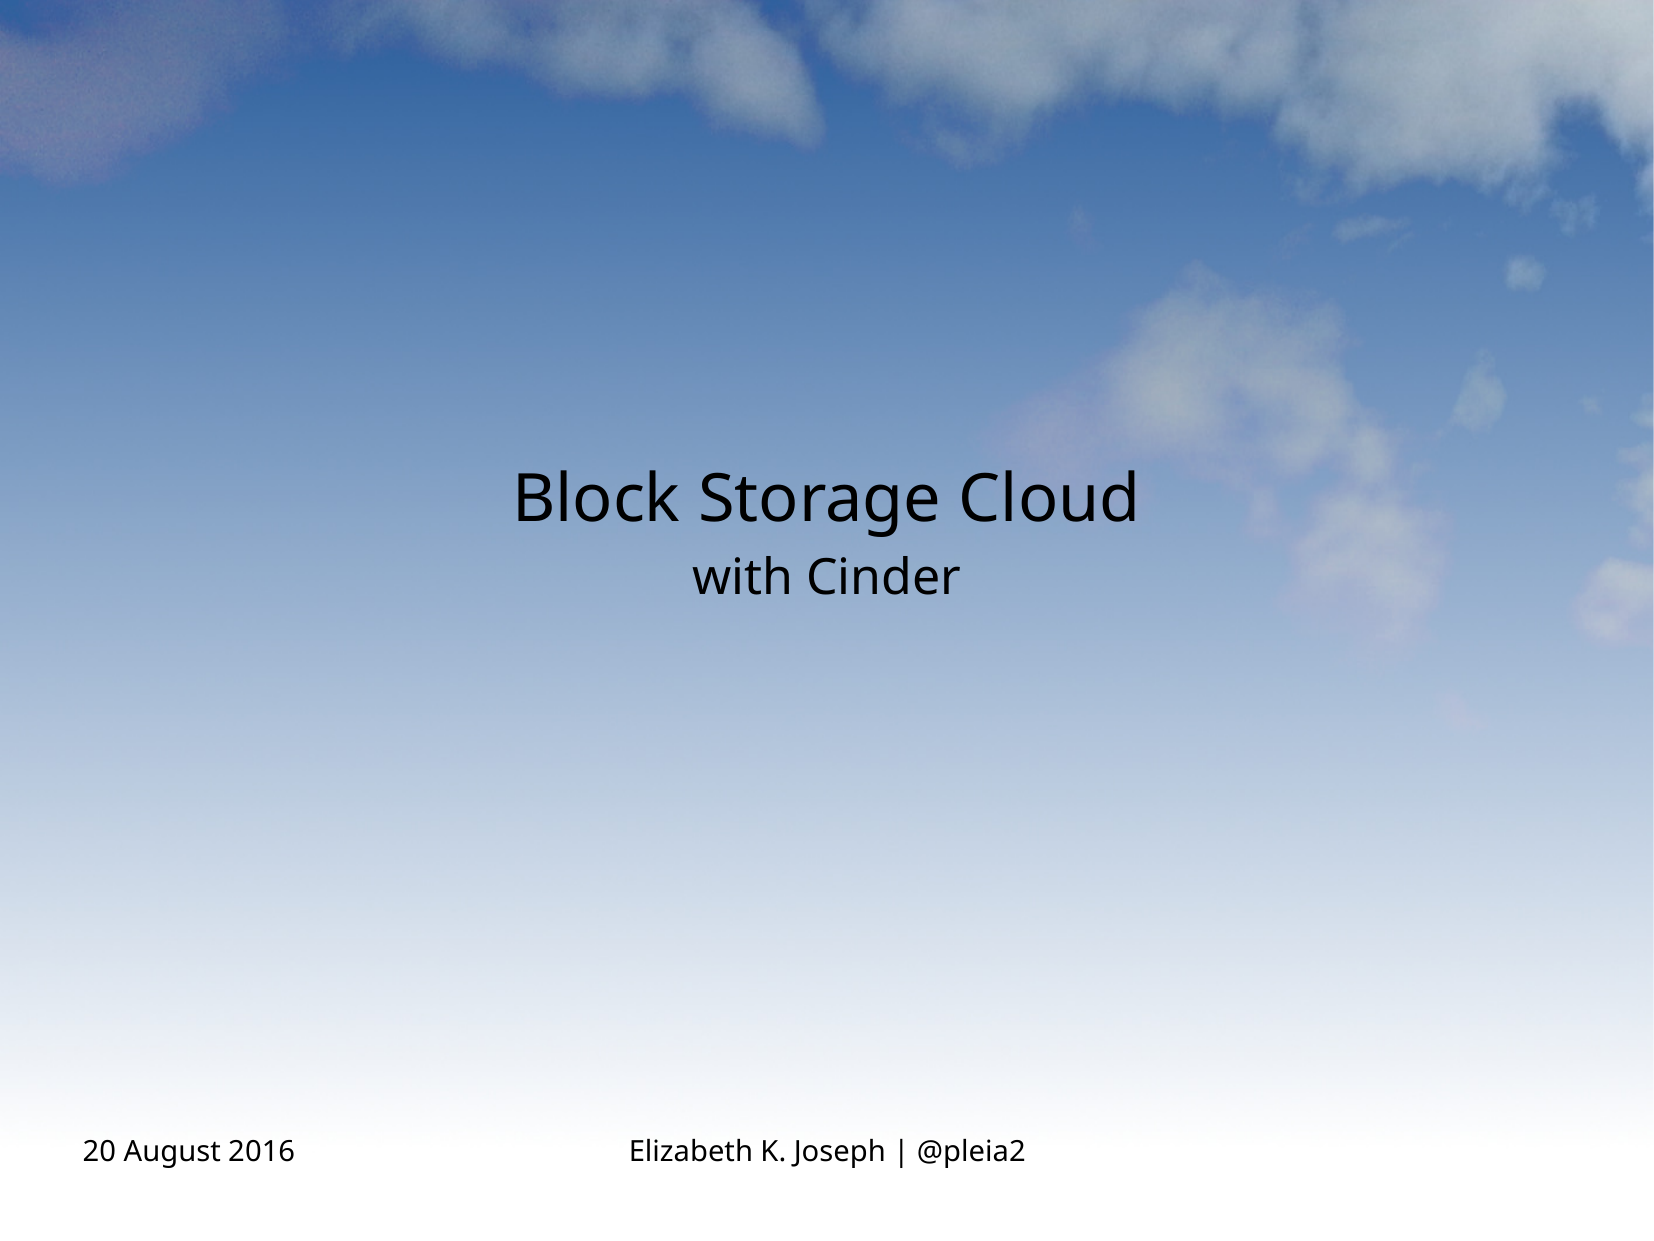

# Block Storage Cloud
with Cinder
20 August 2016
Elizabeth K. Joseph | @pleia2